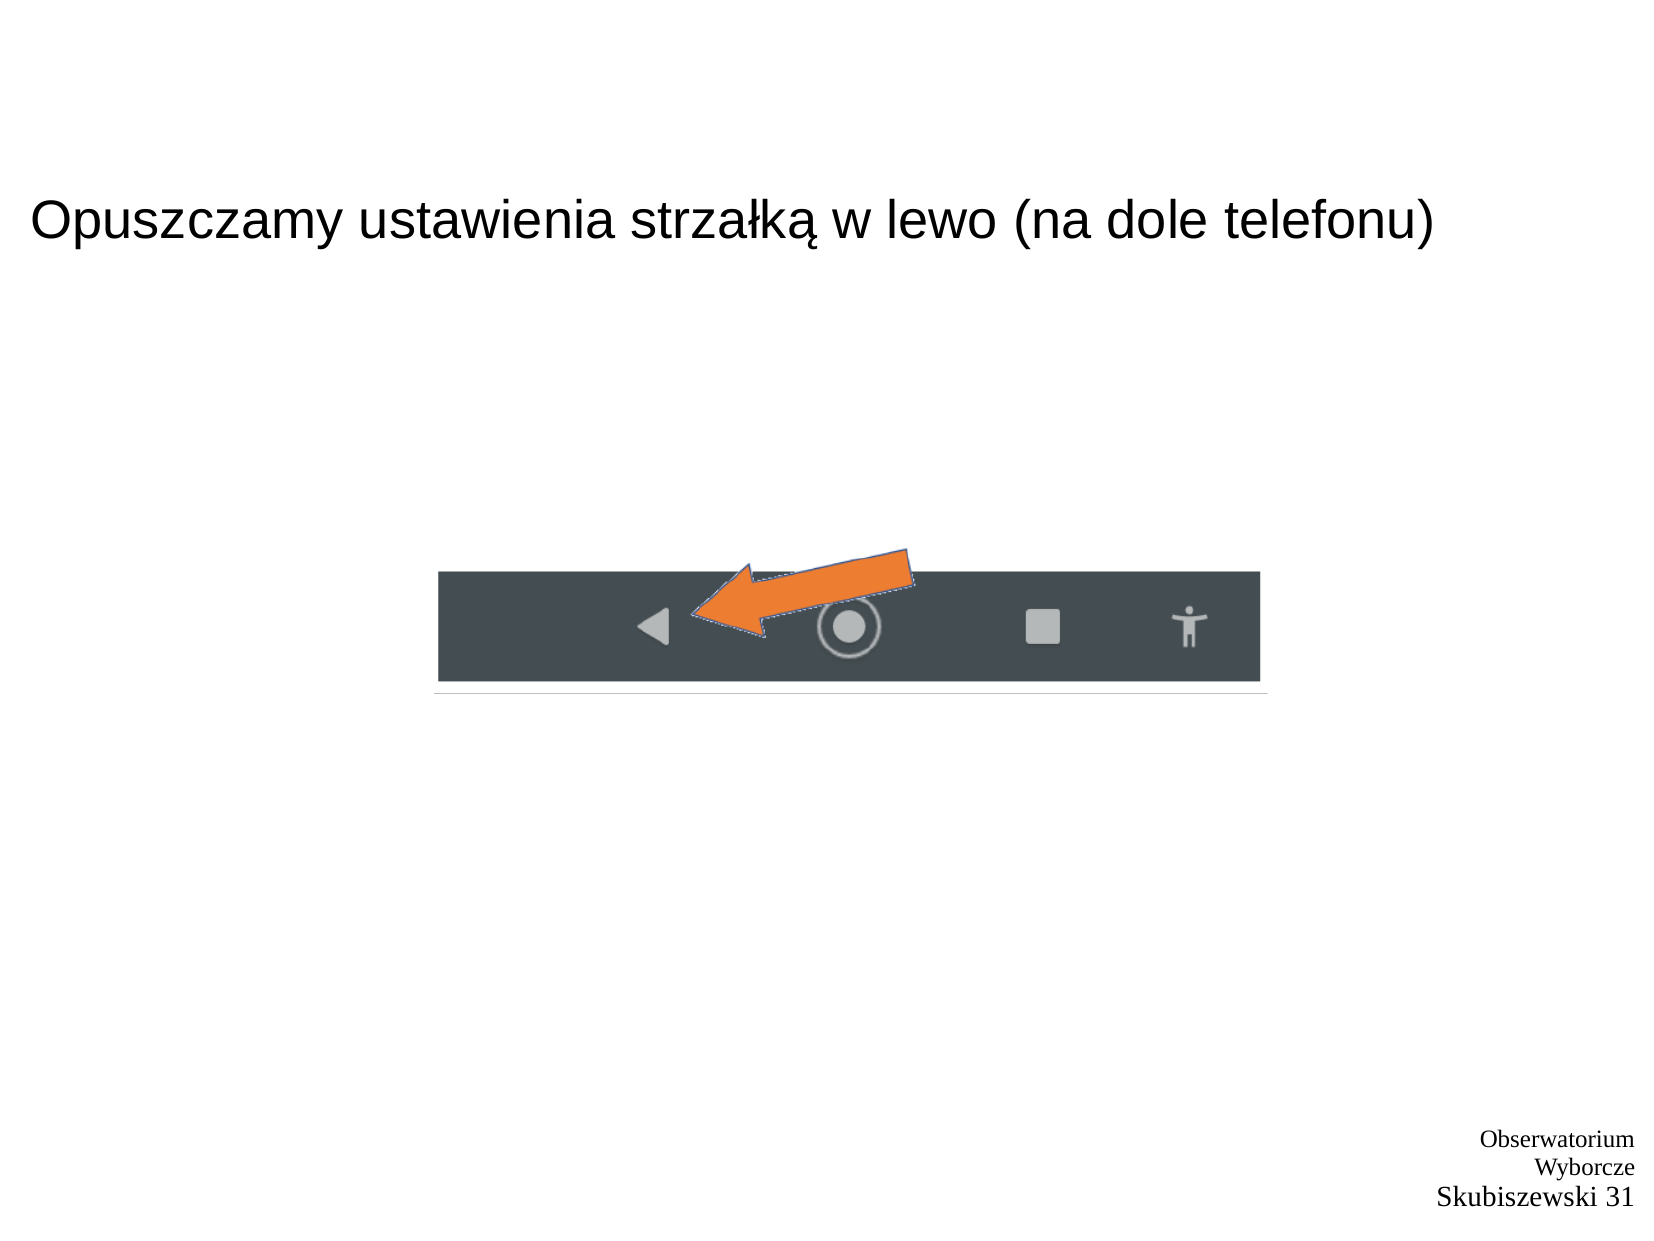

# Opuszczamy ustawienia strzałką w lewo (na dole telefonu)
31